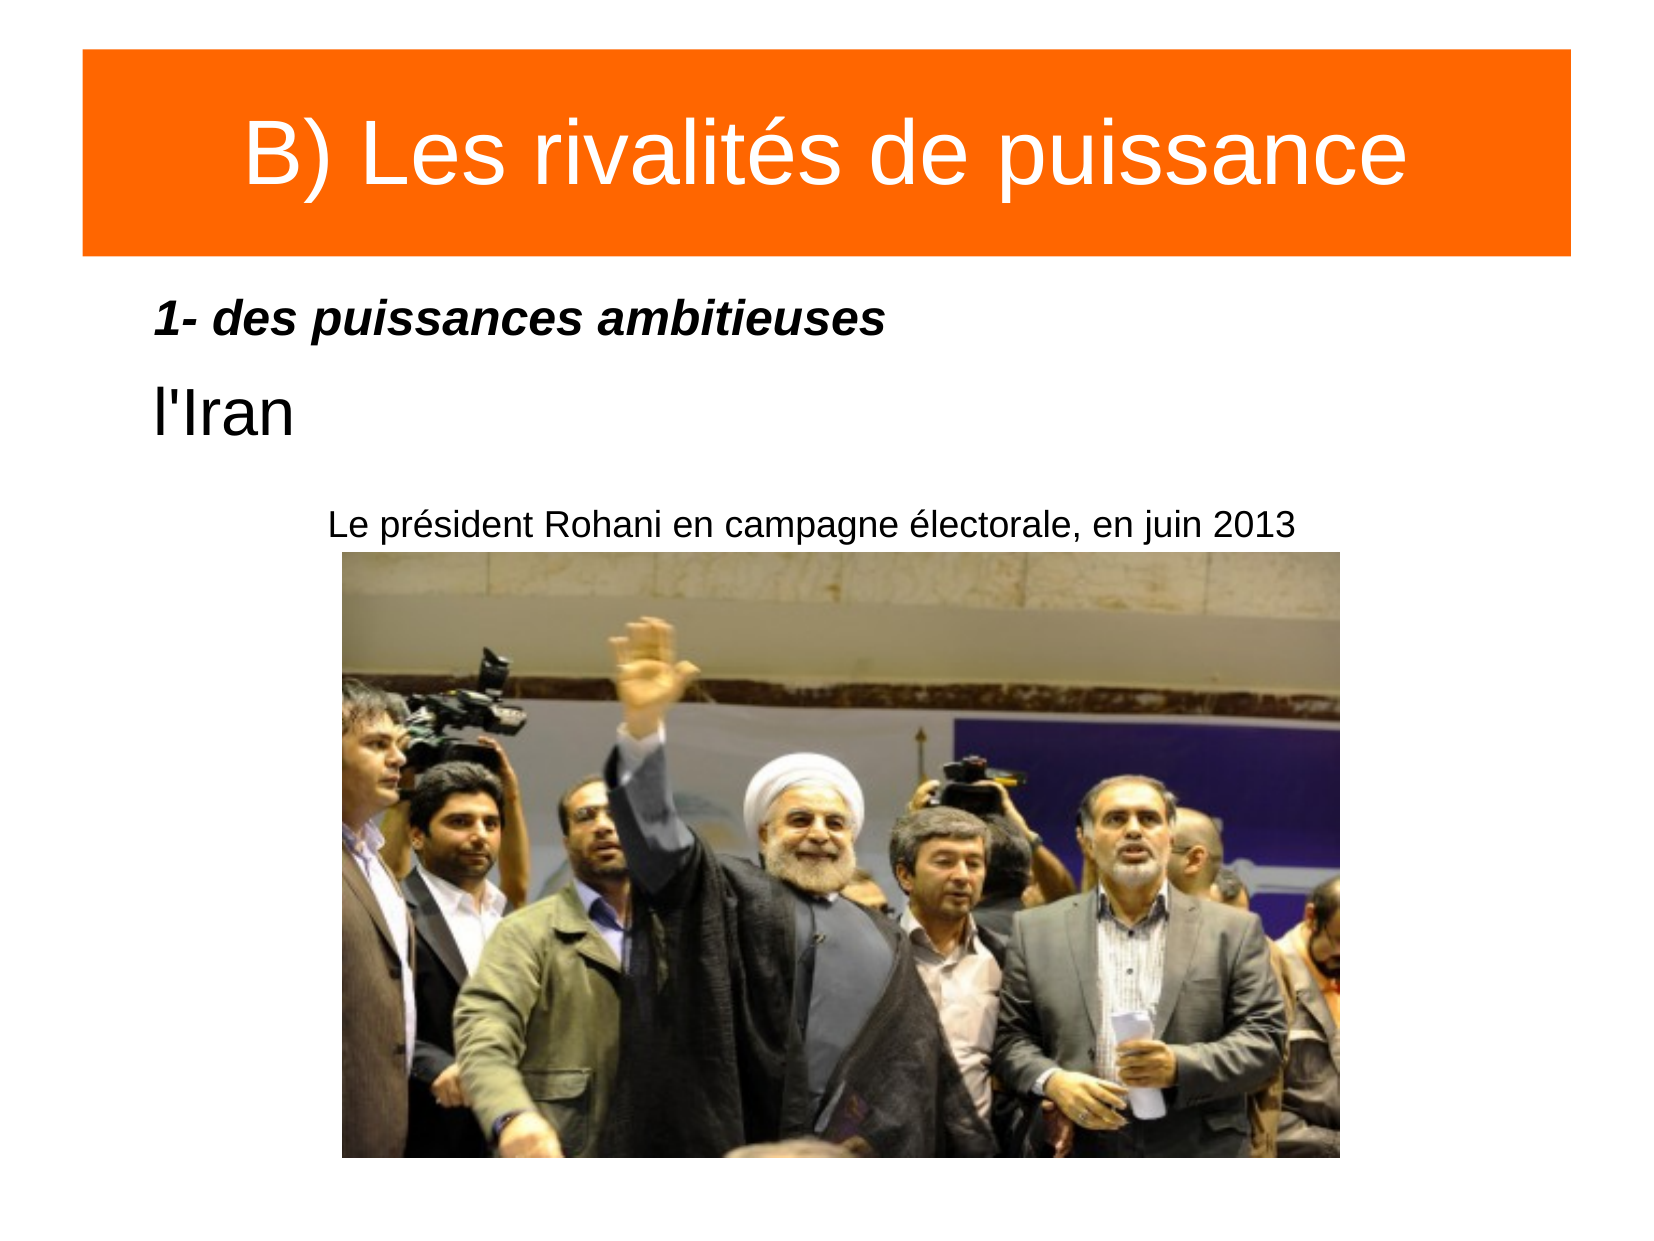

# B) Les rivalités de puissance
1- des puissances ambitieuses
l'Iran
Le président Rohani en campagne électorale, en juin 2013